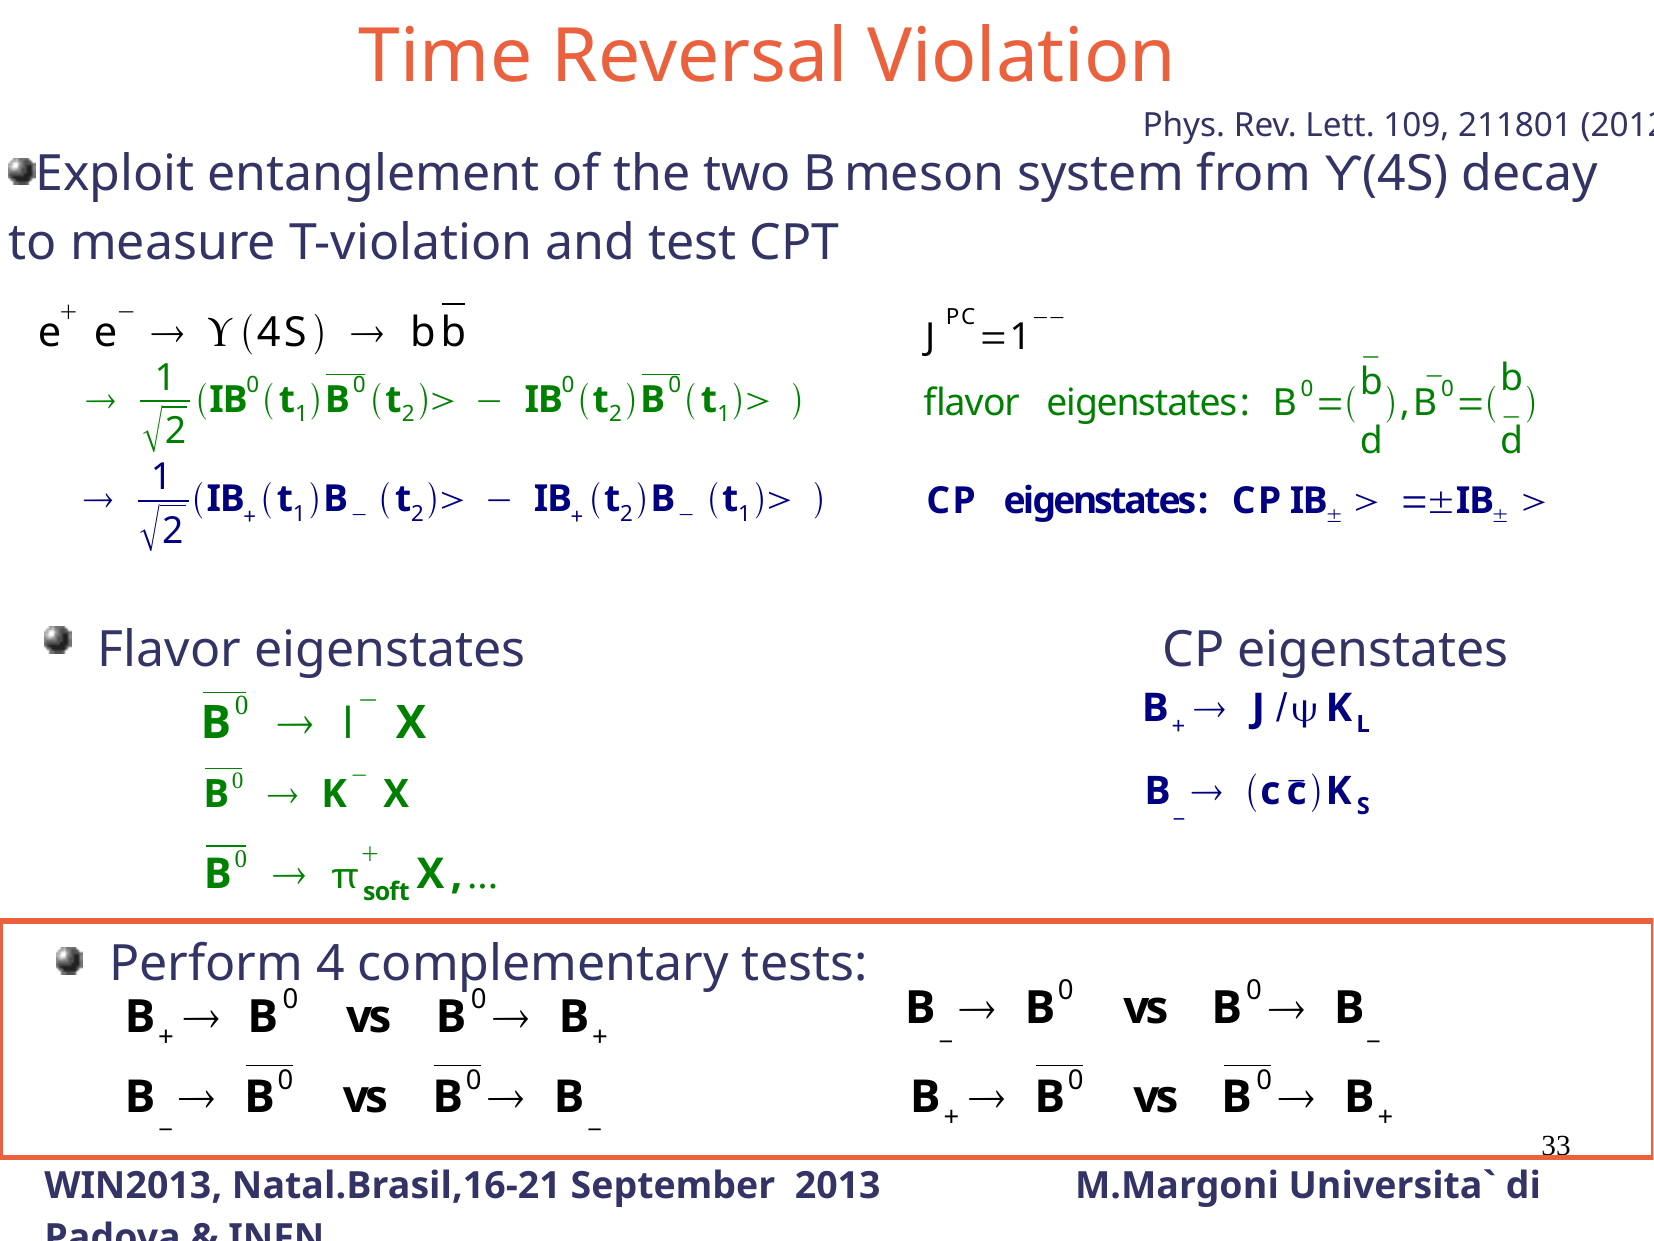

# Time Reversal Violation
Phys. Rev. Lett. 109, 211801 (2012)
Exploit entanglement of the two B meson system from ϒ(4S) decay to measure T-violation and test CPT
Flavor eigenstates CP eigenstates
Perform 4 complementary tests:
33
WIN2013, Natal.Brasil,16-21 September 2013 M.Margoni Universita` di Padova & INFN